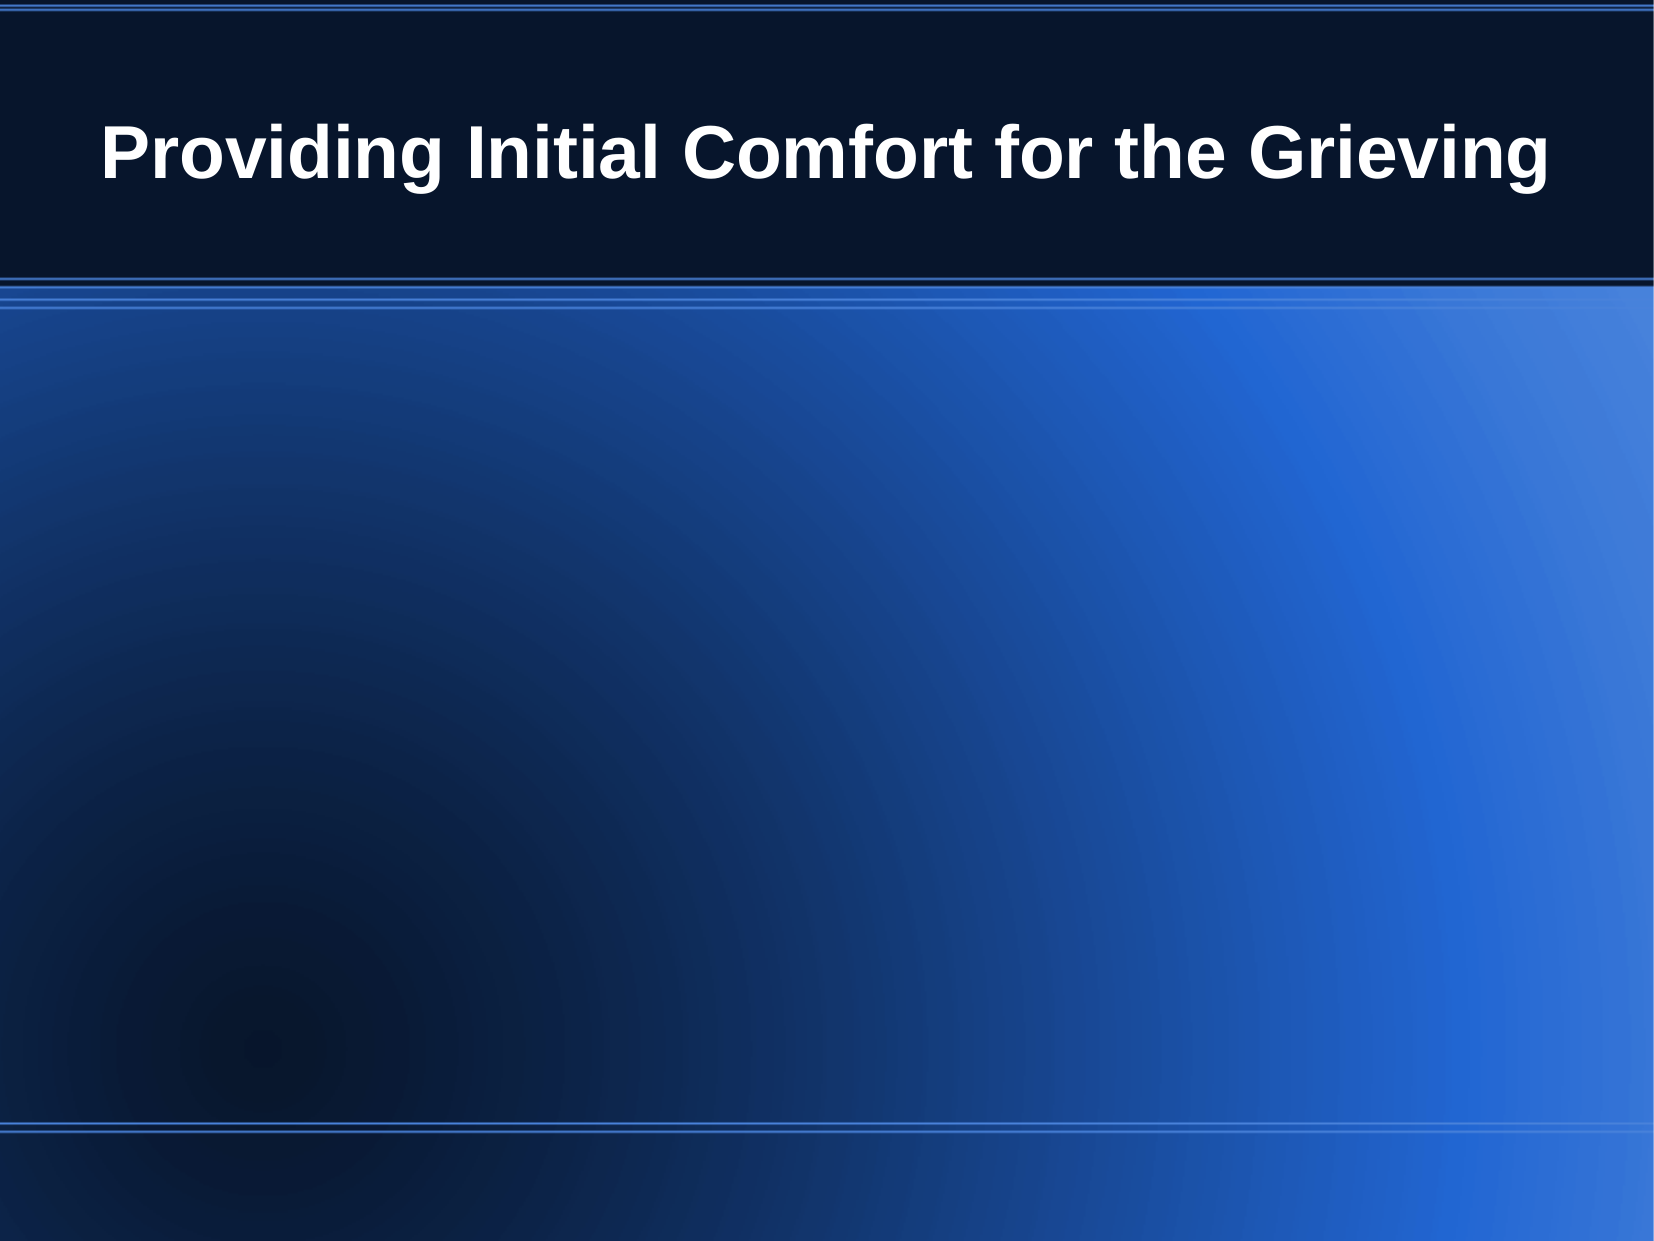

# Providing Initial Comfort for the Grieving